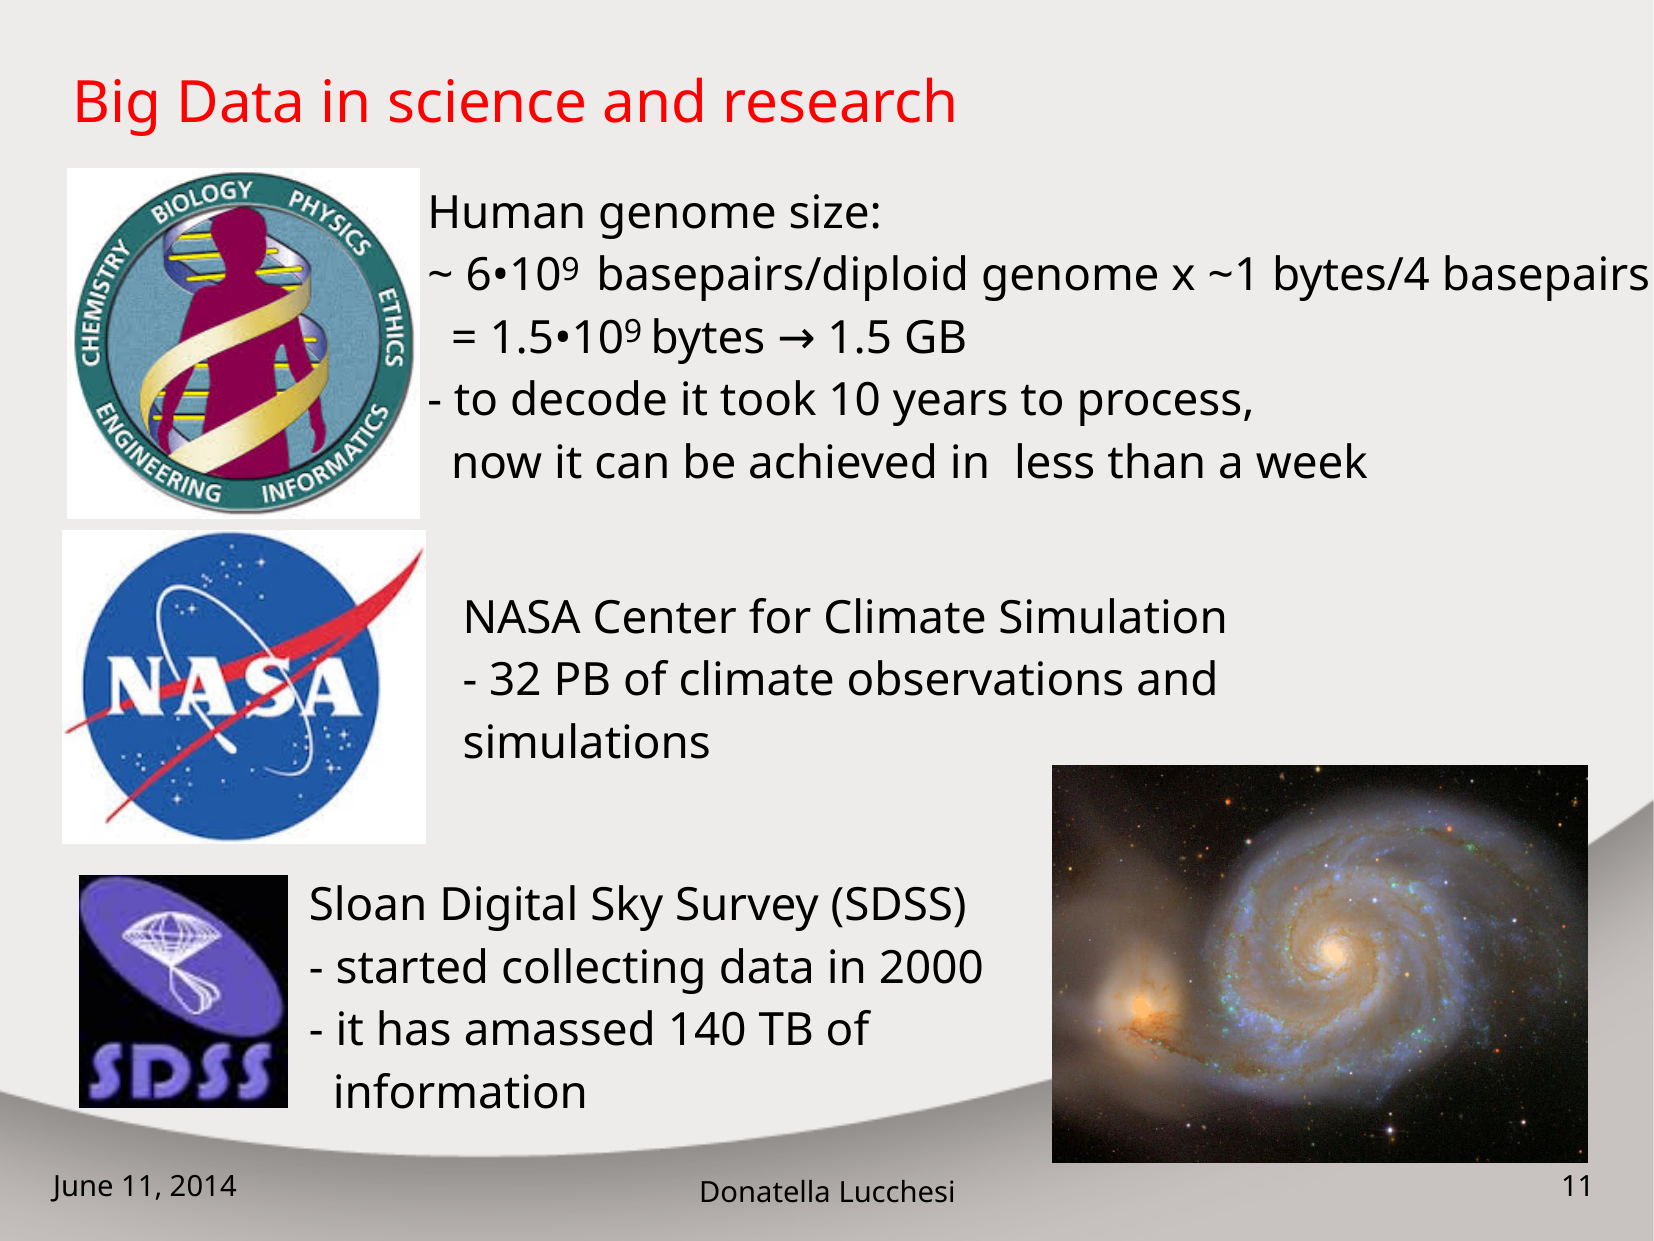

Big Data in science and research
Human genome size:
~ 6•109 basepairs/diploid genome x ~1 bytes/4 basepairs
 = 1.5•109 bytes → 1.5 GB
- to decode it took 10 years to process,
 now it can be achieved in less than a week
NASA Center for Climate Simulation
- 32 PB of climate observations and simulations
Sloan Digital Sky Survey (SDSS)
- started collecting data in 2000
- it has amassed 140 TB of
 information
June 11, 2014
11
Donatella Lucchesi